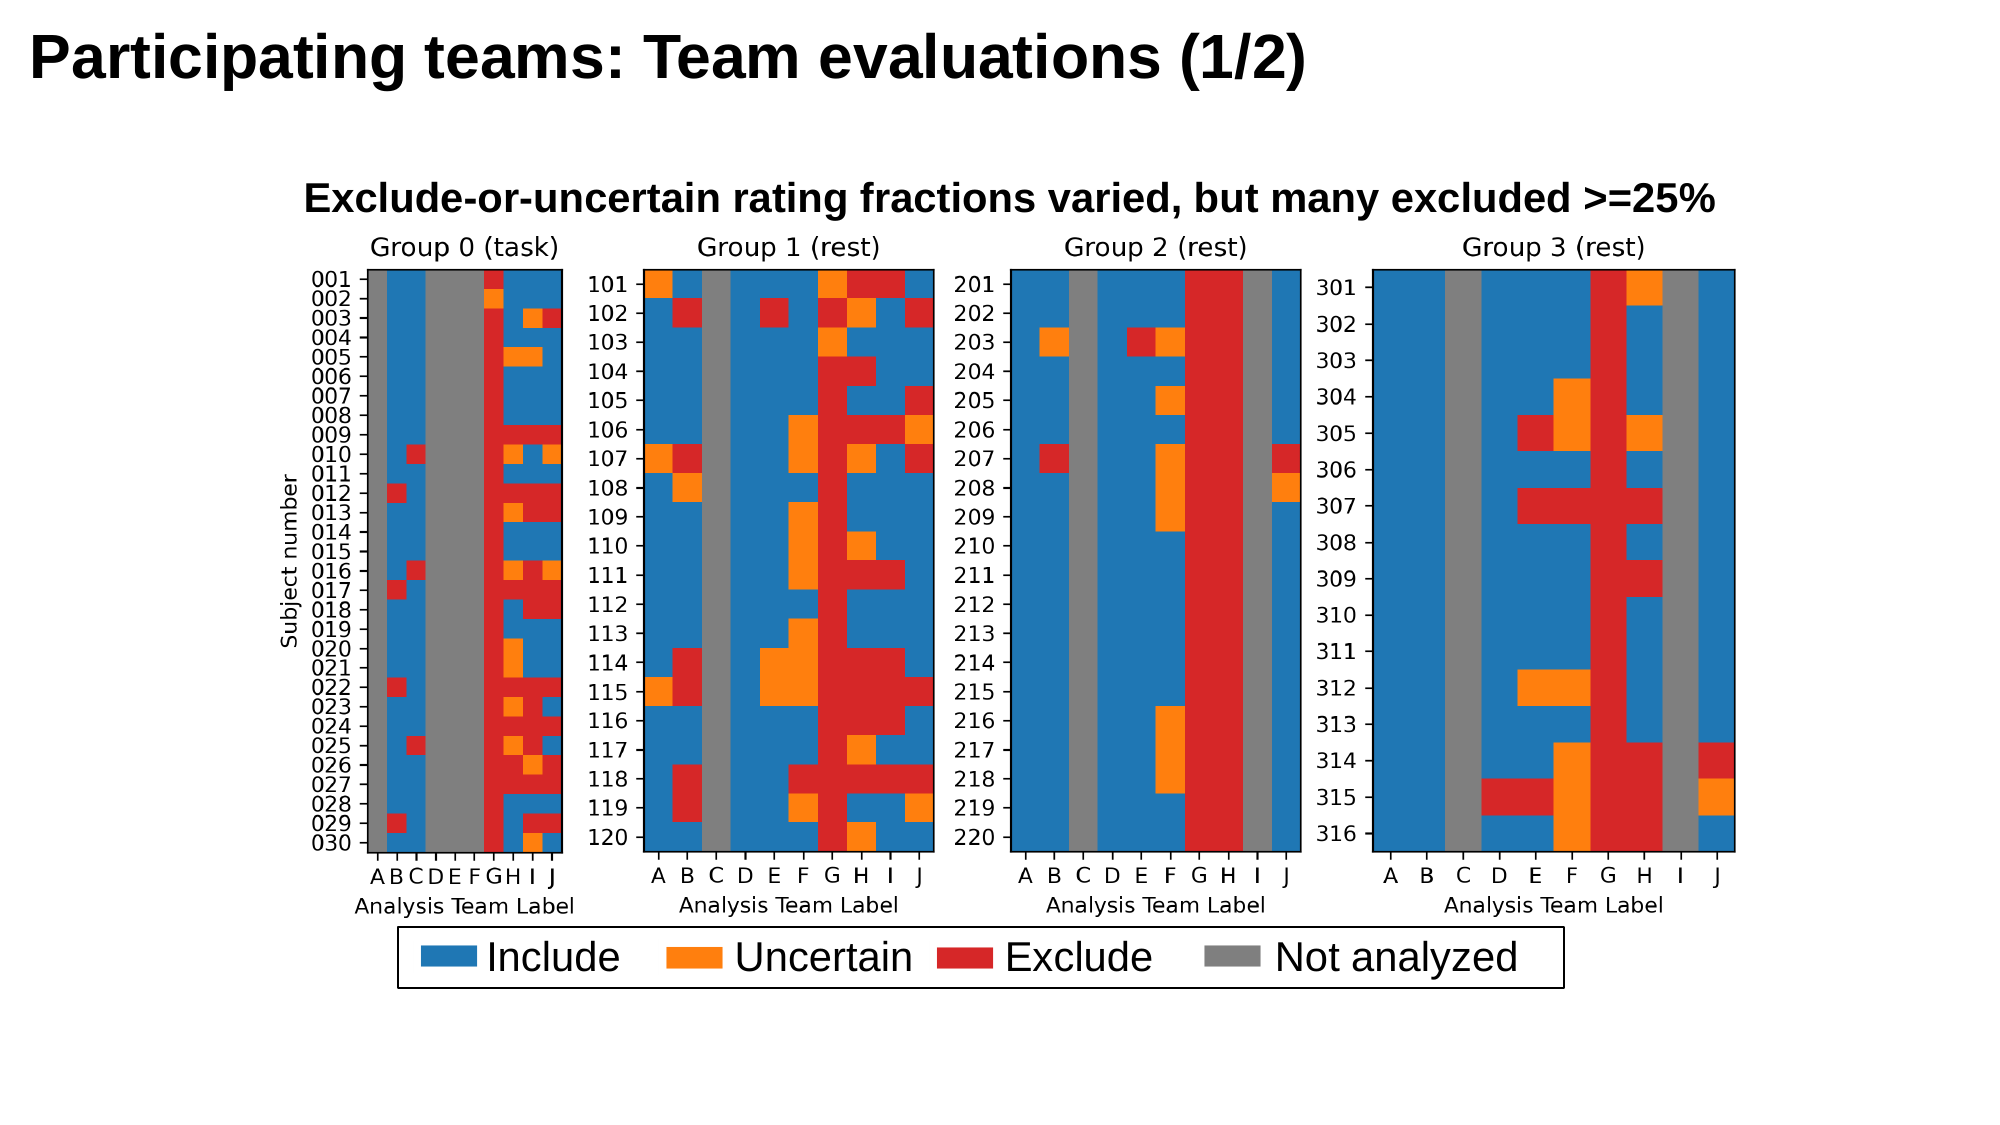

Participating teams: Team evaluations (1/2)
Exclude-or-uncertain rating fractions varied, but many excluded >=25%
Include
Uncertain
Exclude
Not analyzed